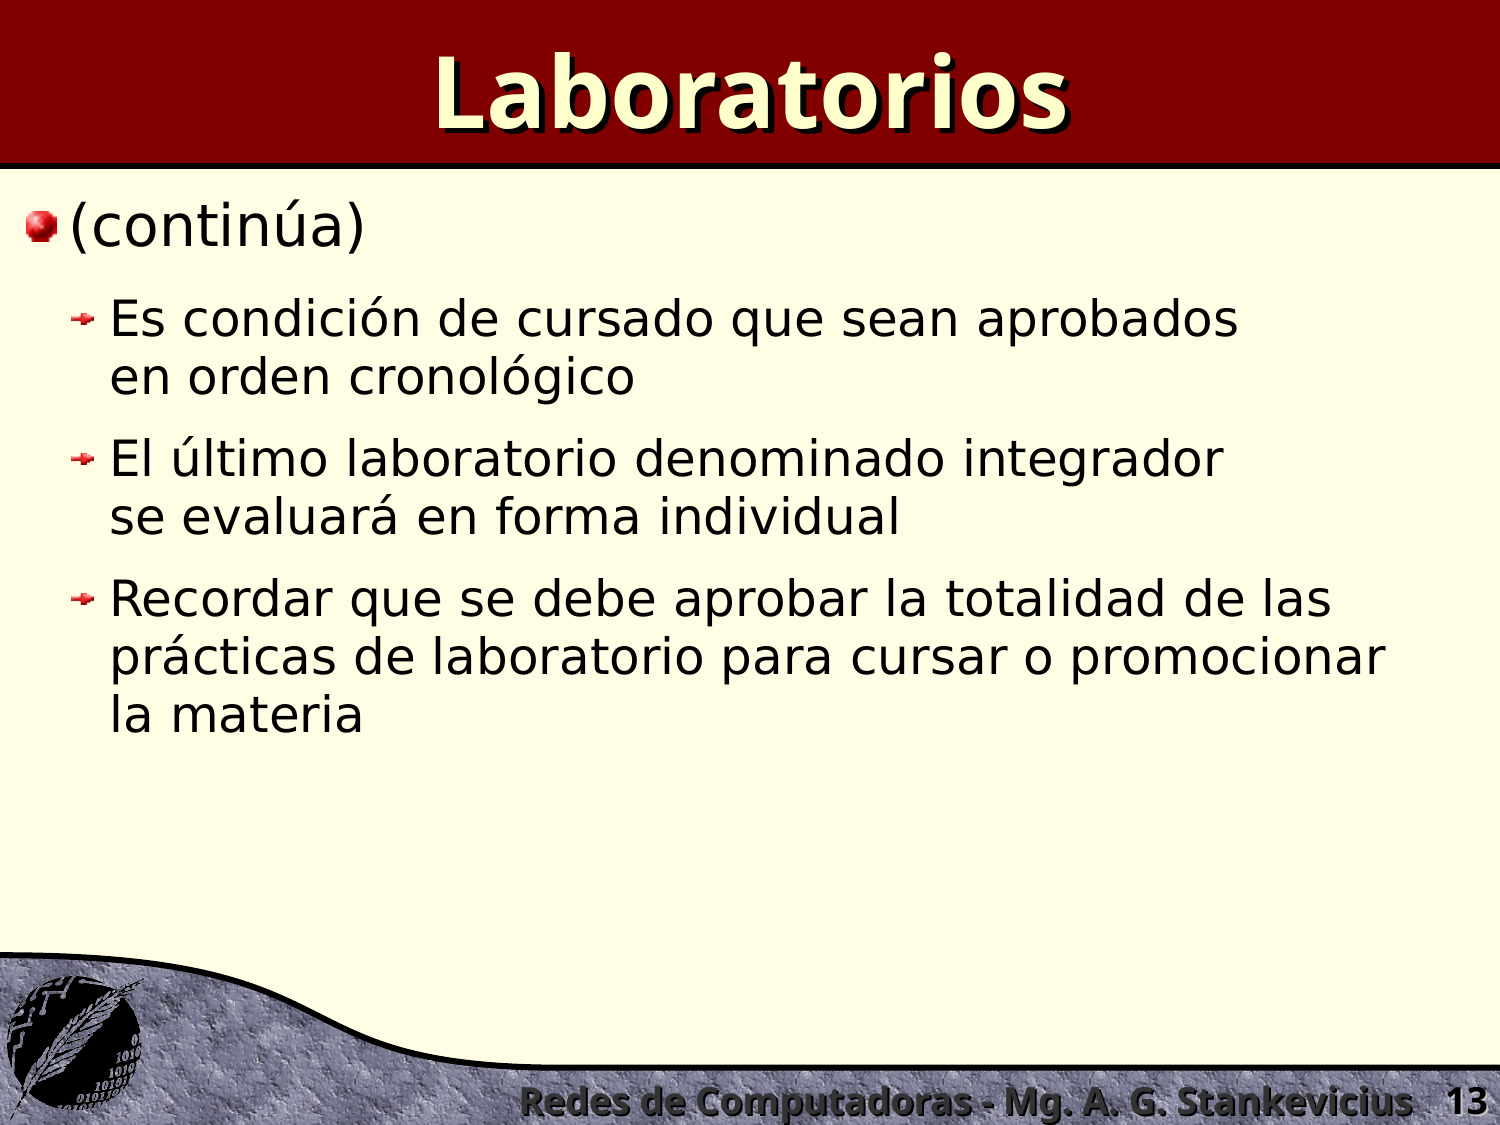

# Laboratorios
(continúa)
Es condición de cursado que sean aprobados
en orden cronológico
El último laboratorio denominado integrador
se evaluará en forma individual
Recordar que se debe aprobar la totalidad de las prácticas de laboratorio para cursar o promocionar
la materia
13